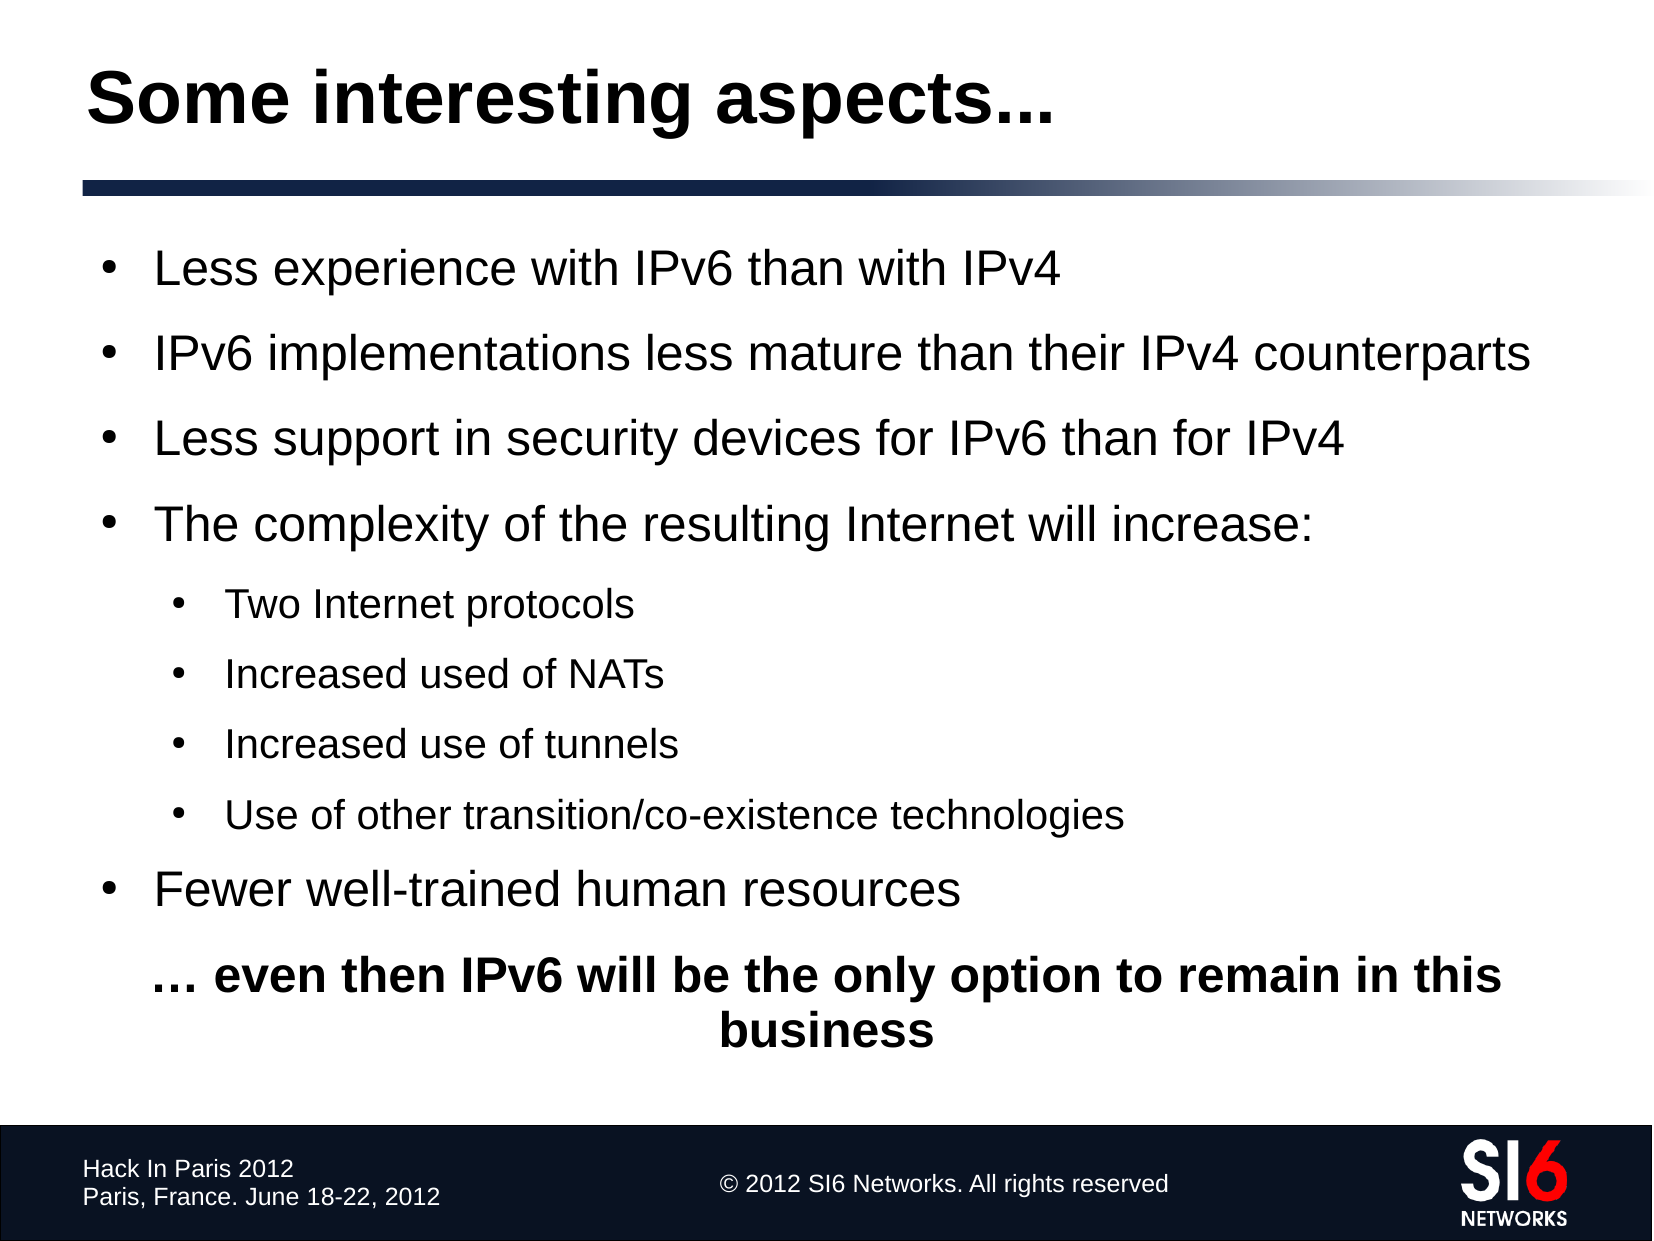

# Some interesting aspects...
Less experience with IPv6 than with IPv4
IPv6 implementations less mature than their IPv4 counterparts
Less support in security devices for IPv6 than for IPv4
The complexity of the resulting Internet will increase:
Two Internet protocols
Increased used of NATs
Increased use of tunnels
Use of other transition/co-existence technologies
Fewer well-trained human resources
… even then IPv6 will be the only option to remain in this business
Congreso de Seguridad en Computo 2011